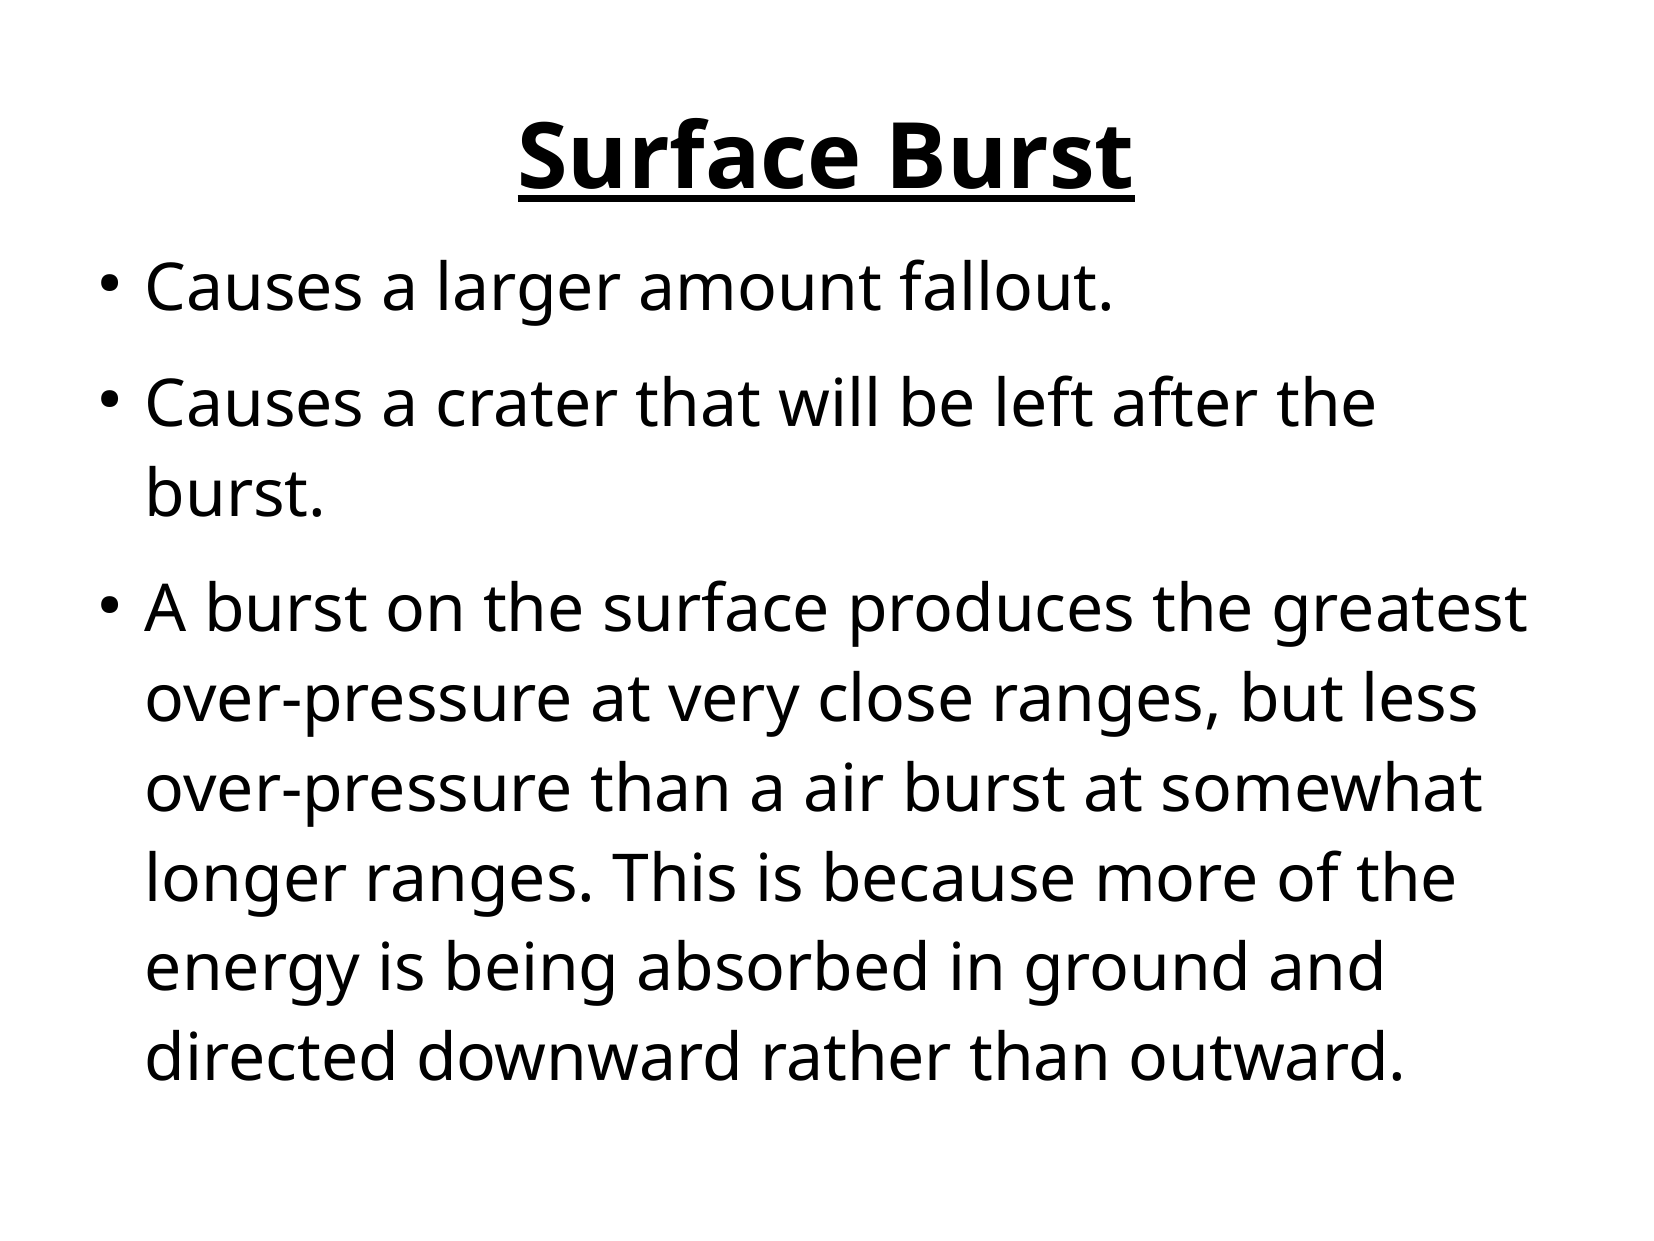

# Surface Burst
Causes a larger amount fallout.
Causes a crater that will be left after the burst.
A burst on the surface produces the greatest over-pressure at very close ranges, but less over-pressure than a air burst at somewhat longer ranges. This is because more of the energy is being absorbed in ground and directed downward rather than outward.